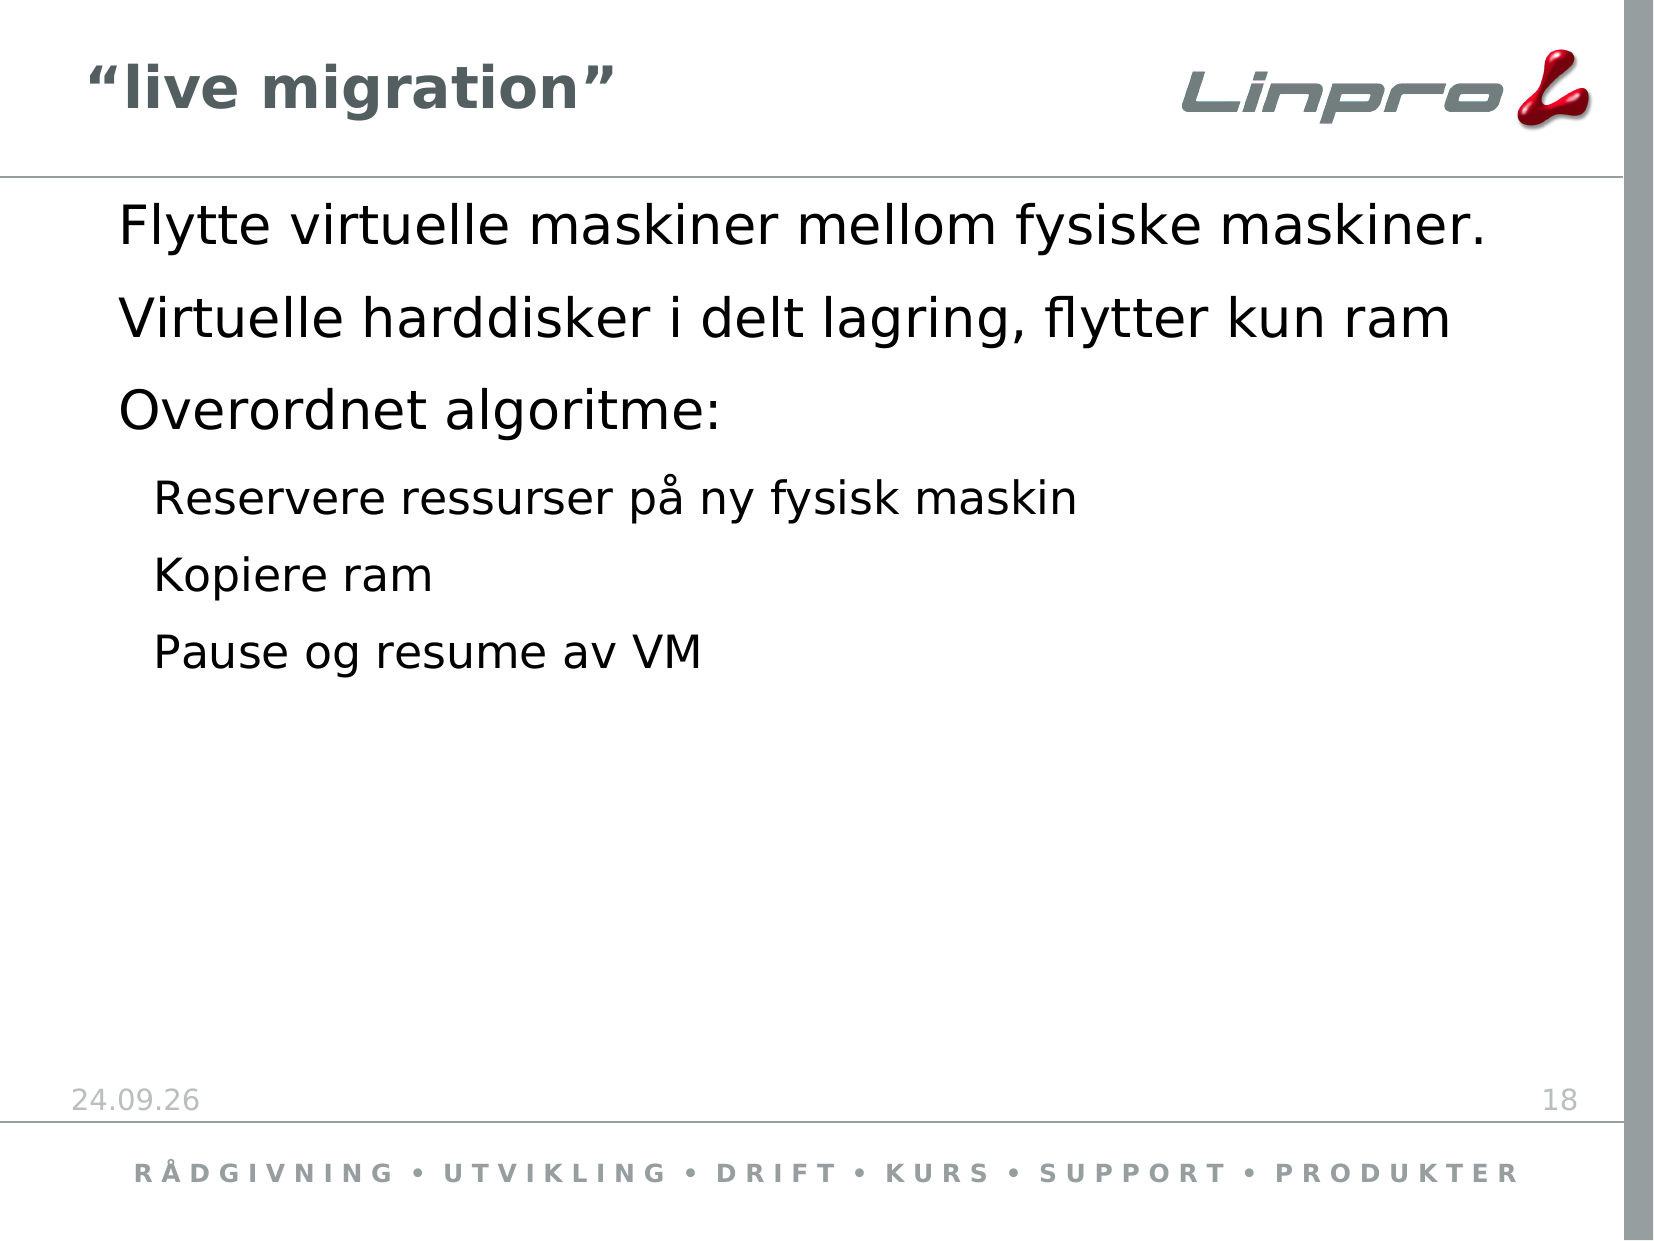

# “live migration”
Flytte virtuelle maskiner mellom fysiske maskiner.
Virtuelle harddisker i delt lagring, flytter kun ram
Overordnet algoritme:
Reservere ressurser på ny fysisk maskin
Kopiere ram
Pause og resume av VM
18